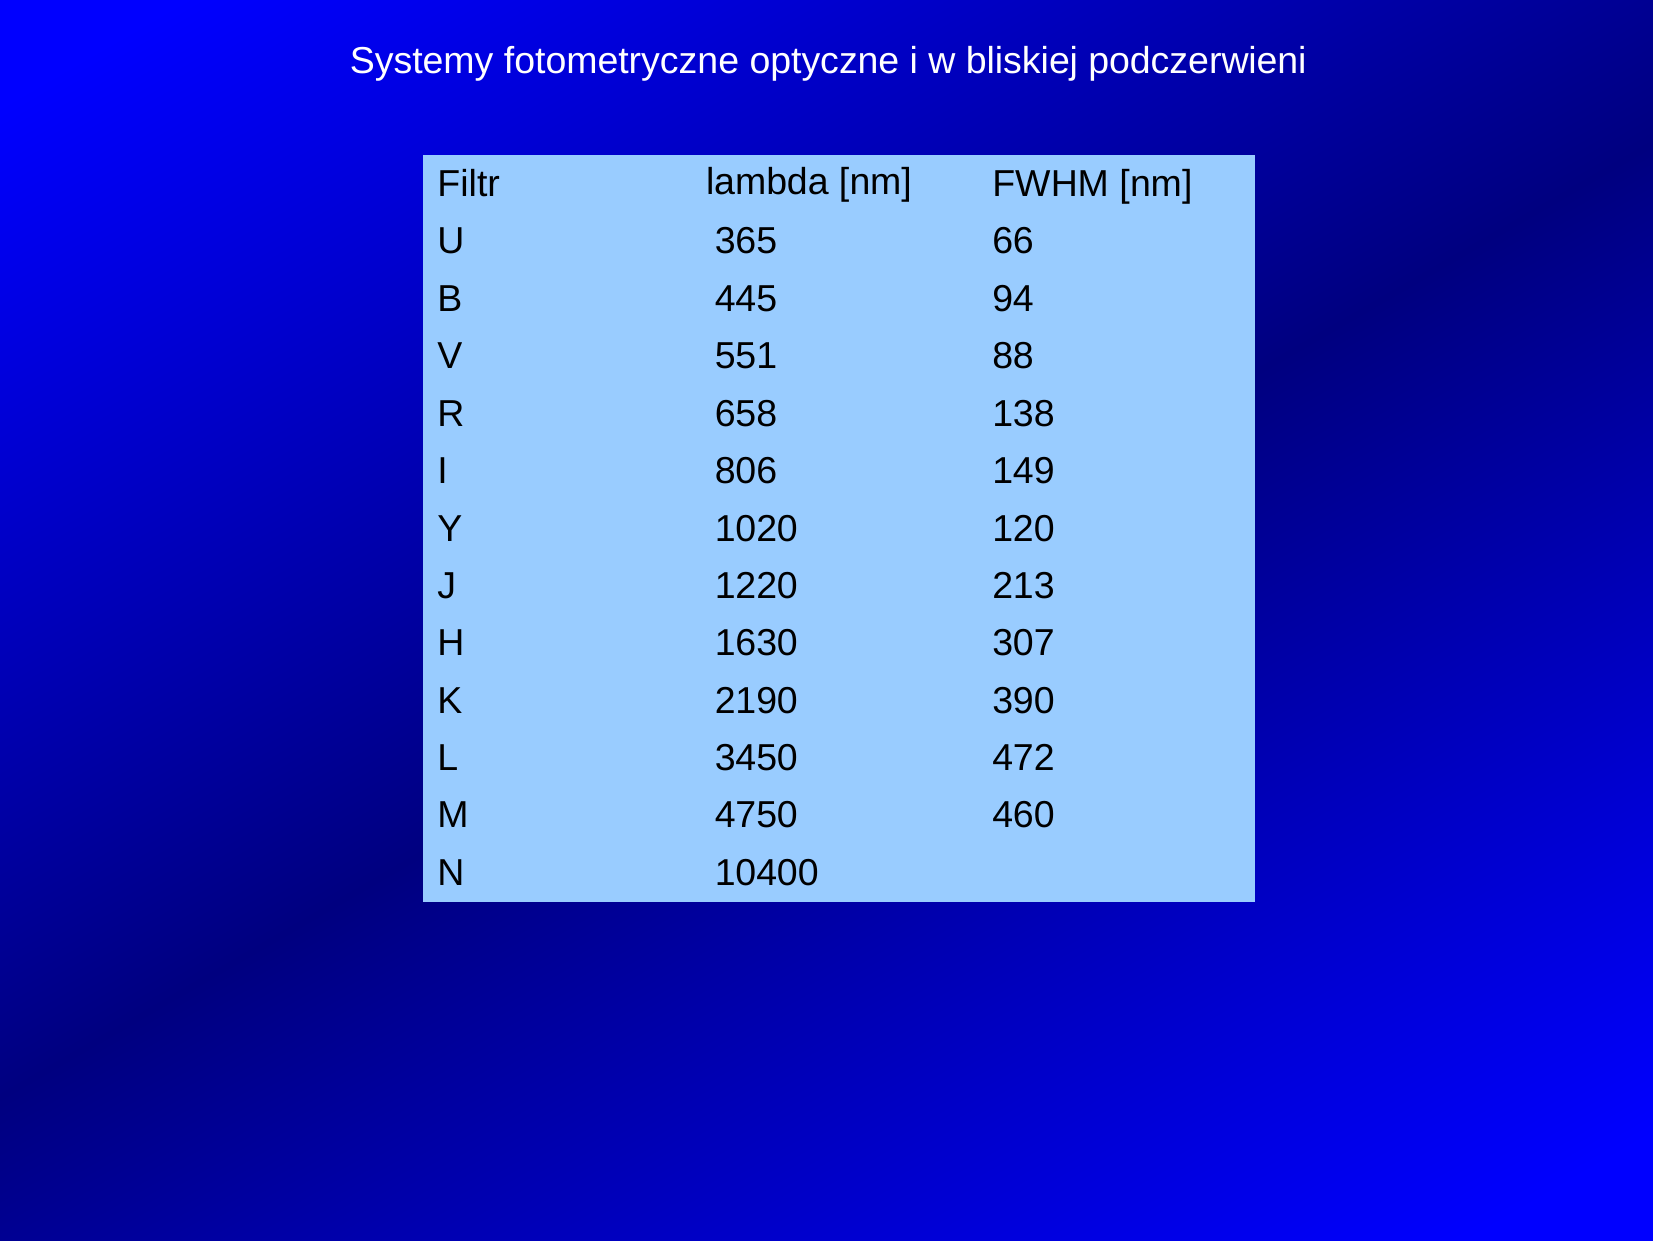

Systemy fotometryczne optyczne i w bliskiej podczerwieni
| Filtr | lambda [nm] | FWHM [nm] |
| --- | --- | --- |
| U | 365 | 66 |
| B | 445 | 94 |
| V | 551 | 88 |
| R | 658 | 138 |
| I | 806 | 149 |
| Y | 1020 | 120 |
| J | 1220 | 213 |
| H | 1630 | 307 |
| K | 2190 | 390 |
| L | 3450 | 472 |
| M | 4750 | 460 |
| N | 10400 | |